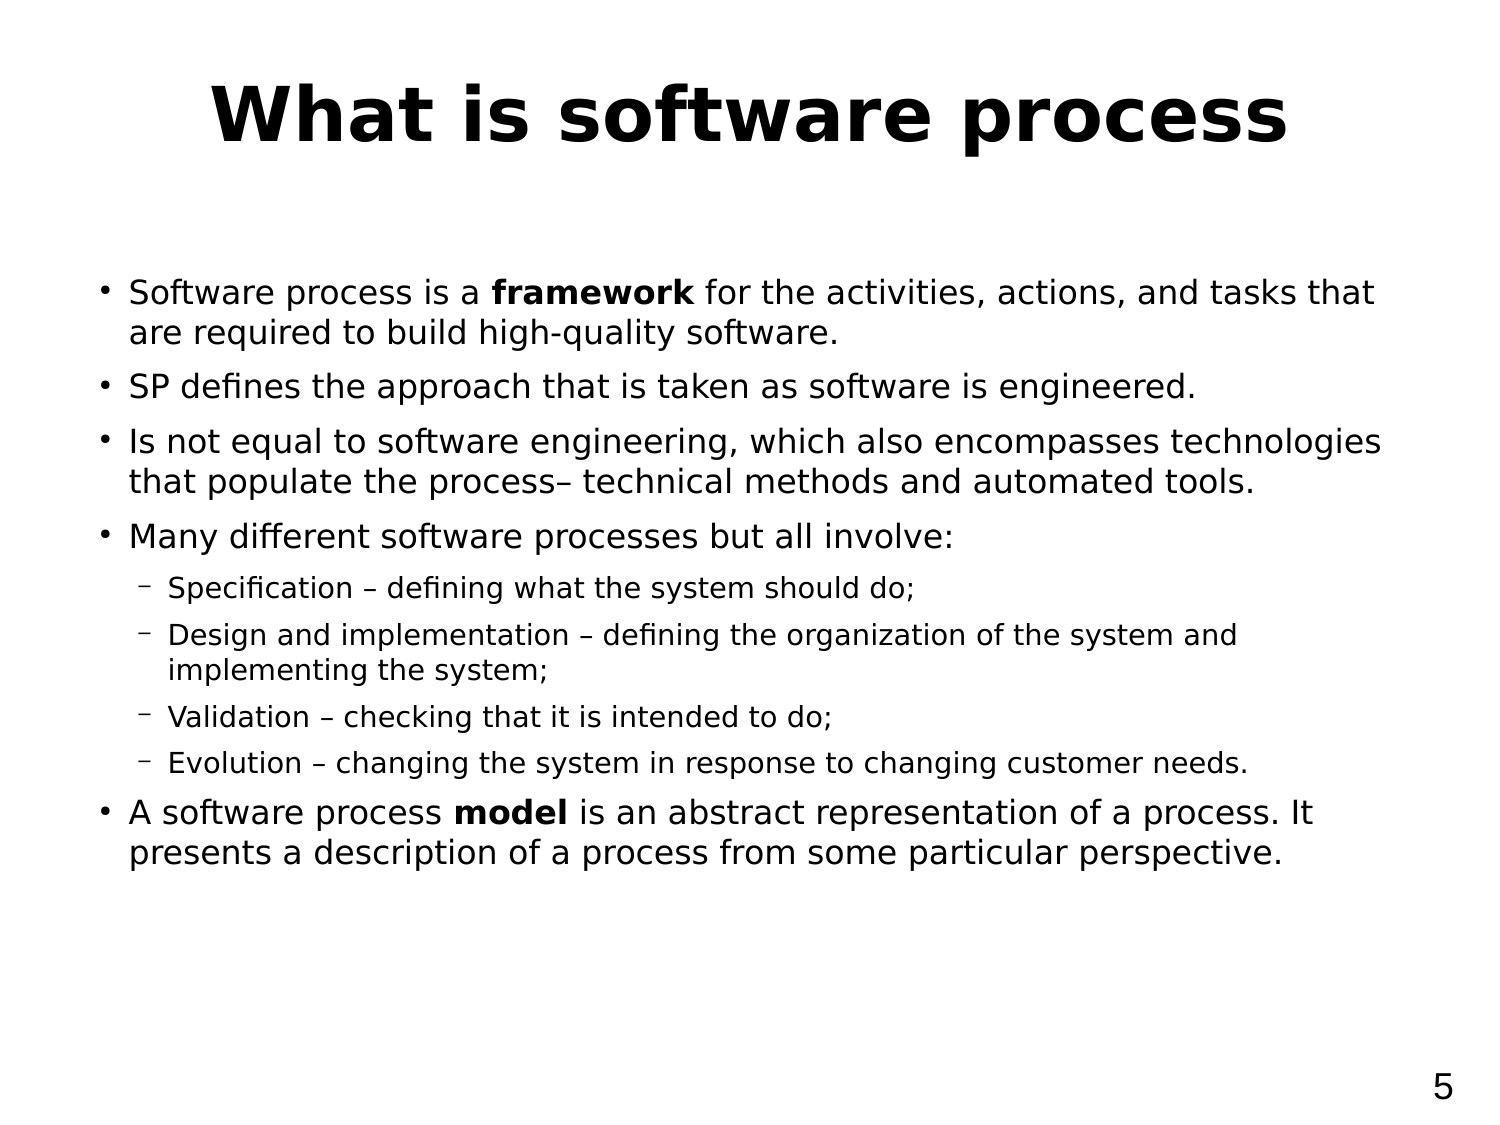

# What is software process
Software process is a framework for the activities, actions, and tasks that are required to build high-quality software.
SP defines the approach that is taken as software is engineered.
Is not equal to software engineering, which also encompasses technologies that populate the process– technical methods and automated tools.
Many different software processes but all involve:
Specification – defining what the system should do;
Design and implementation – defining the organization of the system and implementing the system;
Validation – checking that it is intended to do;
Evolution – changing the system in response to changing customer needs.
A software process model is an abstract representation of a process. It presents a description of a process from some particular perspective.